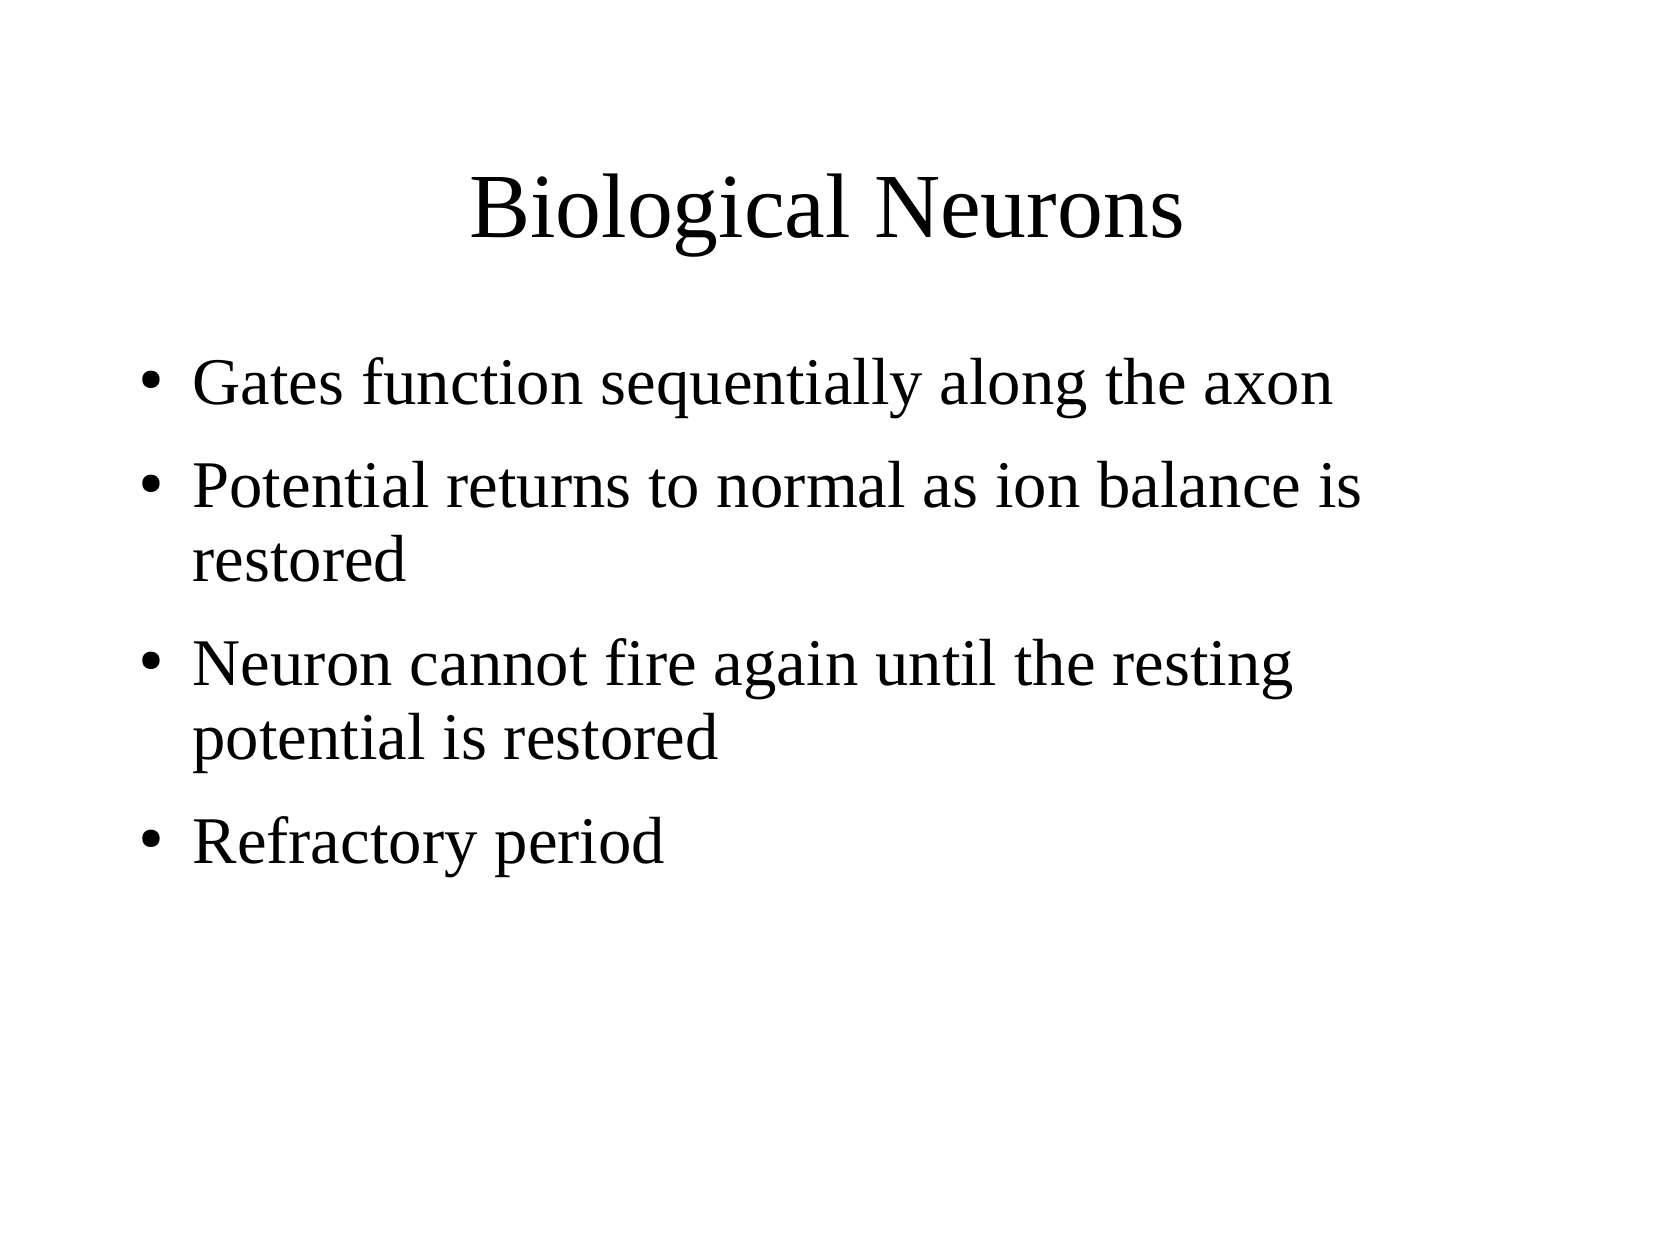

# Biological Neurons
Gates function sequentially along the axon
Potential returns to normal as ion balance is restored
Neuron cannot fire again until the resting potential is restored
Refractory period